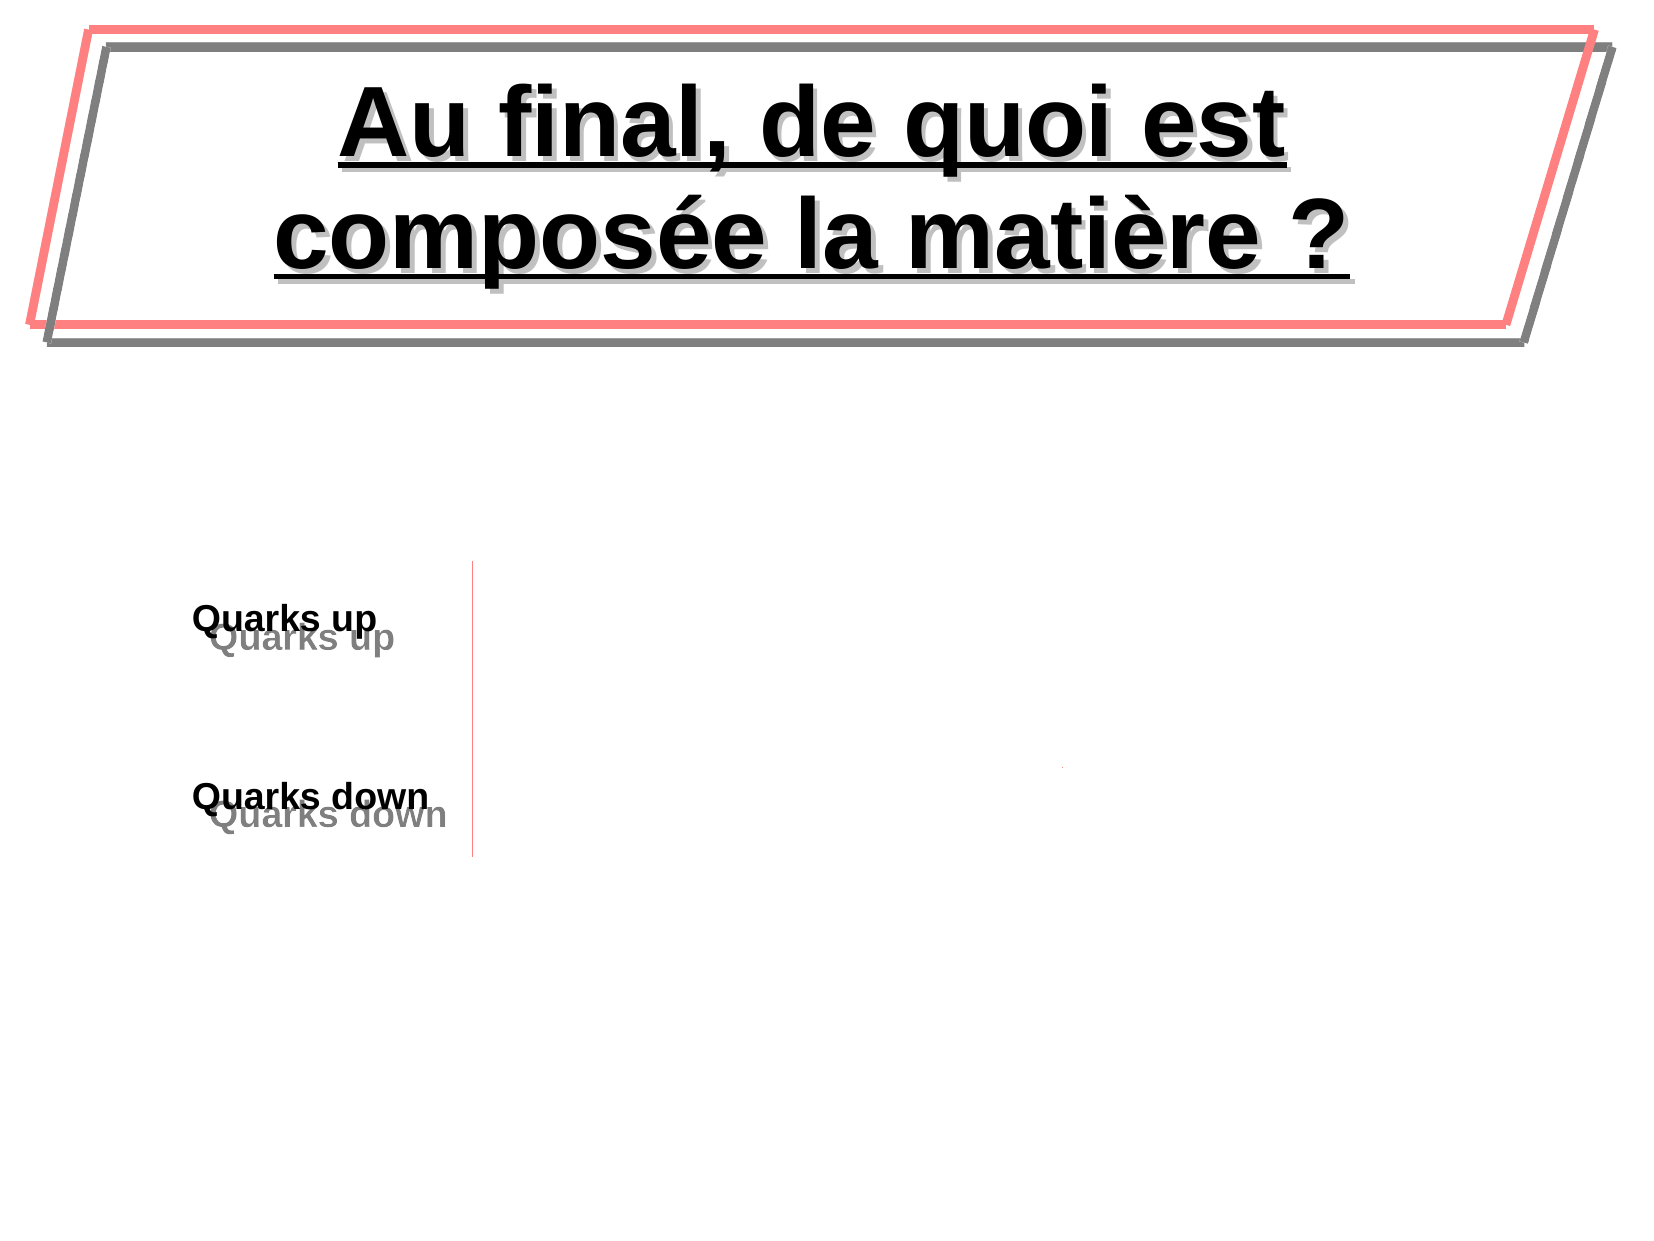

Au final, de quoi est composée la matière ?
Quarks up
Quarks down